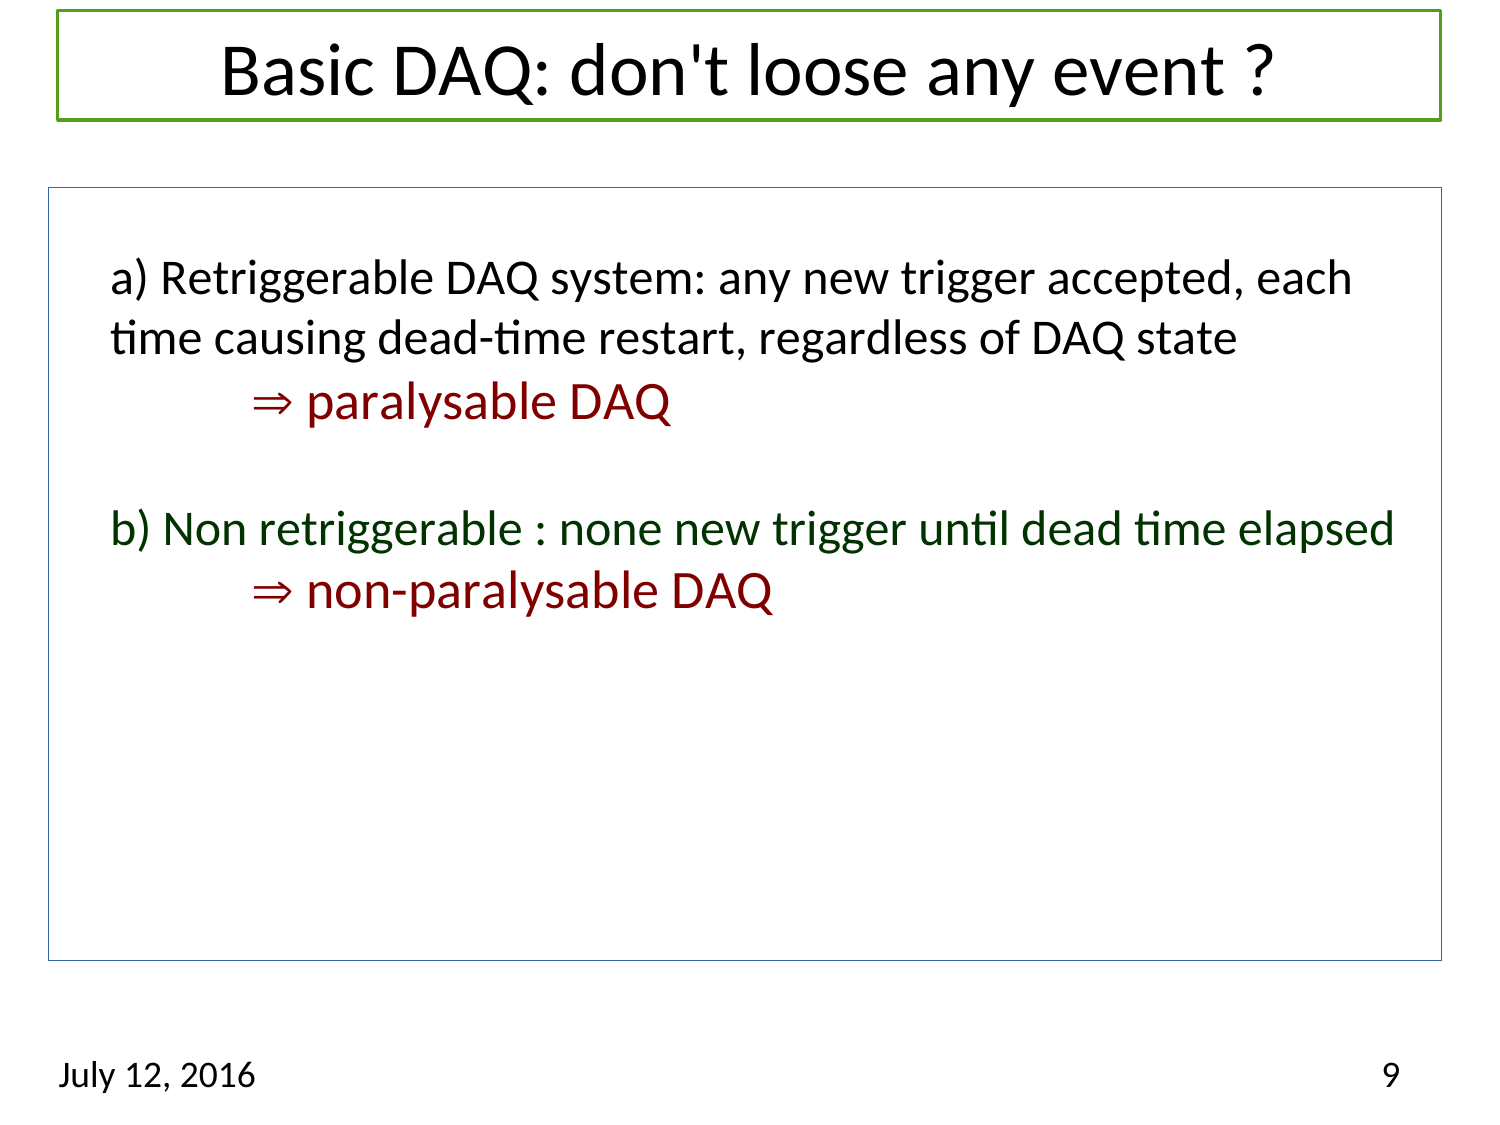

# Basic DAQ: don't loose any event ?
a) Retriggerable DAQ system: any new trigger accepted, each time causing dead-time restart, regardless of DAQ state
⇒ paralysable DAQ
b) Non retriggerable : none new trigger until dead time elapsed
⇒ non-paralysable DAQ
9